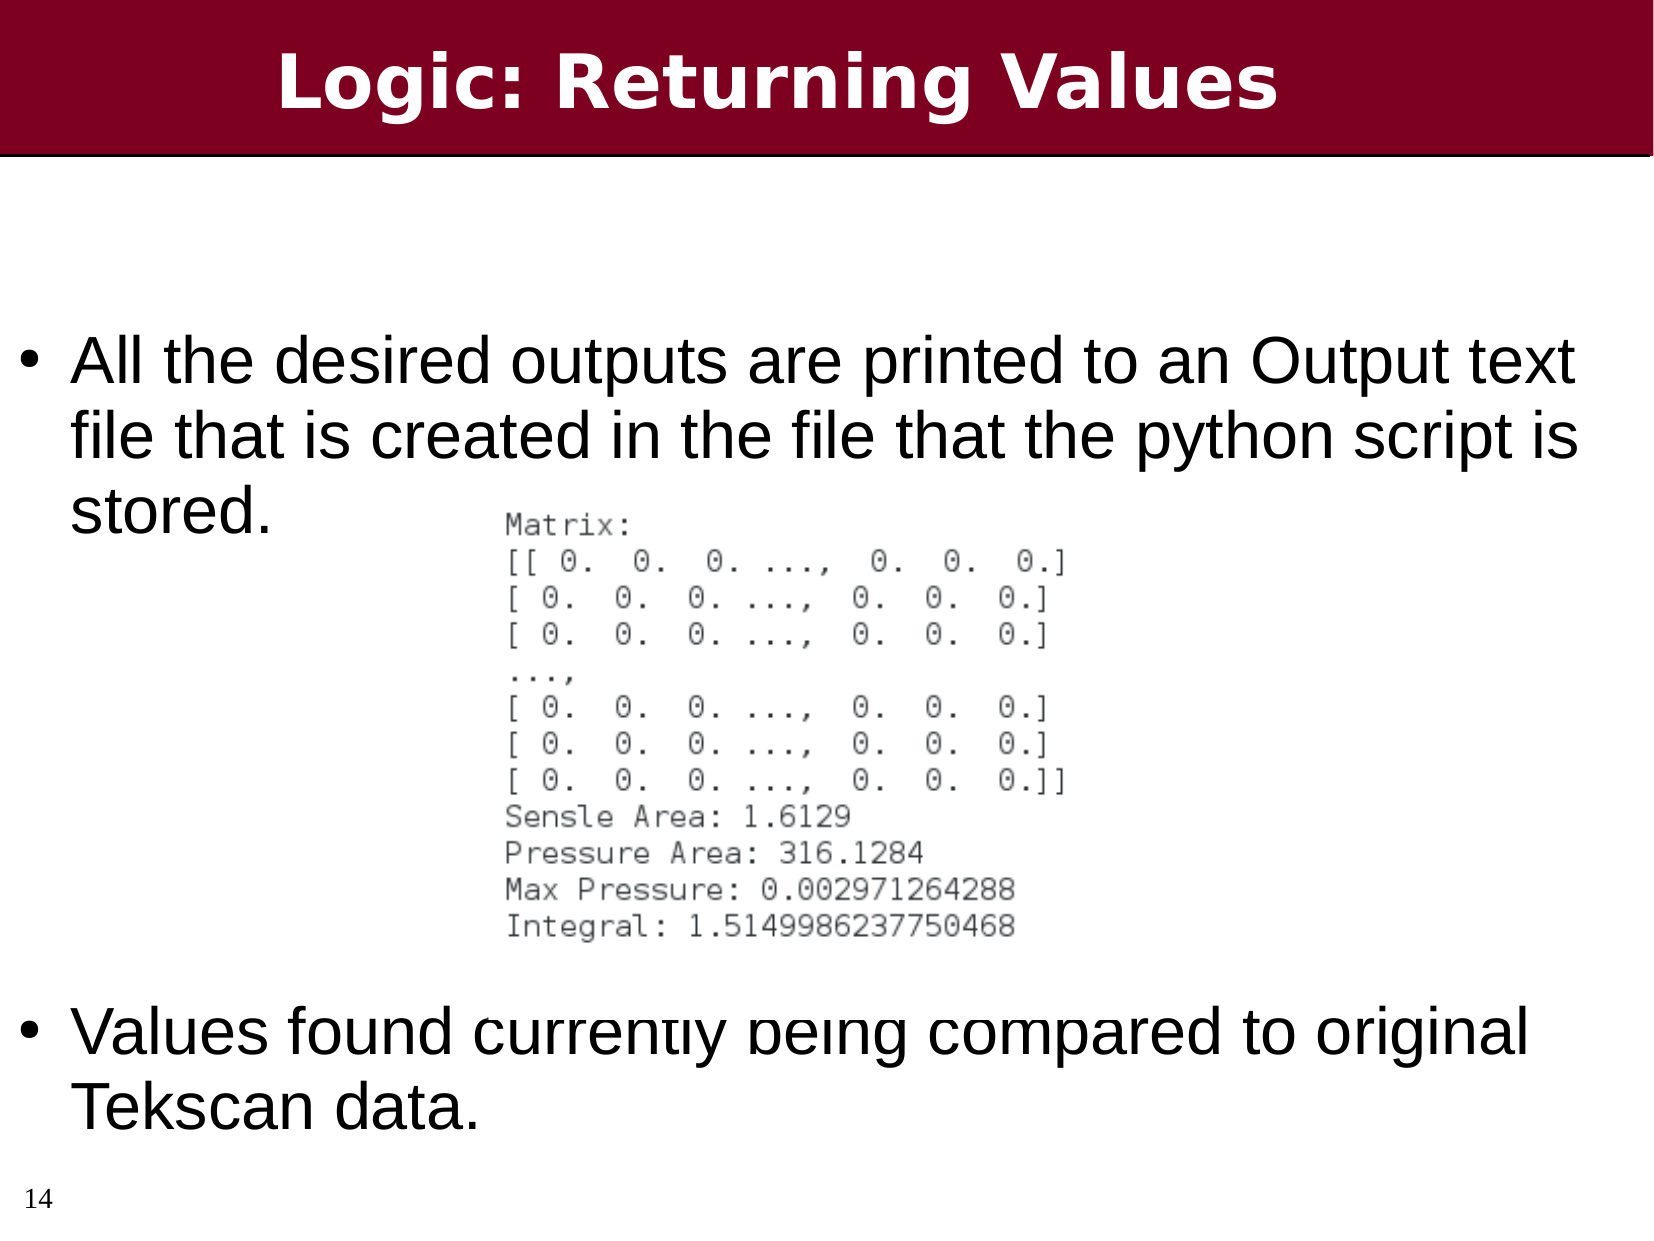

Logic: Returning Values
All the desired outputs are printed to an Output text file that is created in the file that the python script is stored.
Values found currently being compared to original Tekscan data.